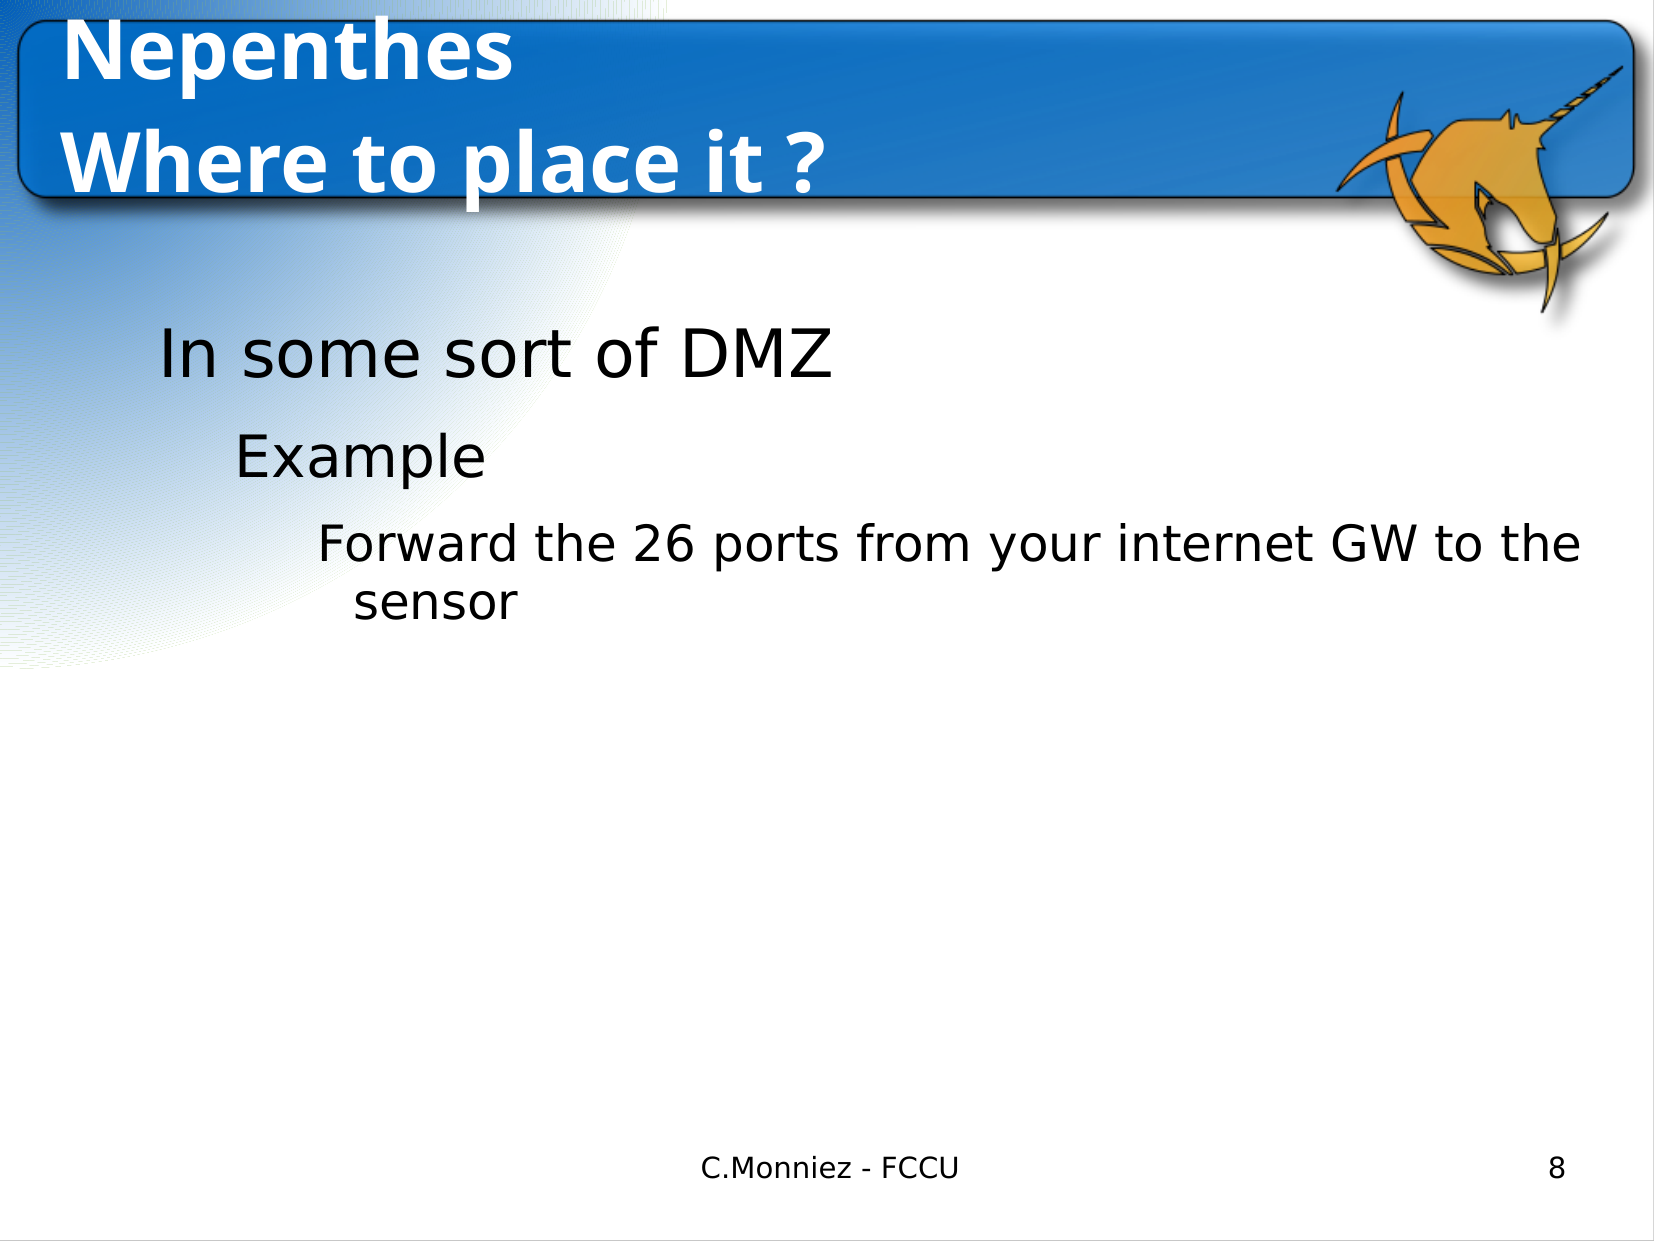

# Nepenthes Where to place it ?
In some sort of DMZ
Example
Forward the 26 ports from your internet GW to the sensor
C.Monniez - FCCU
8